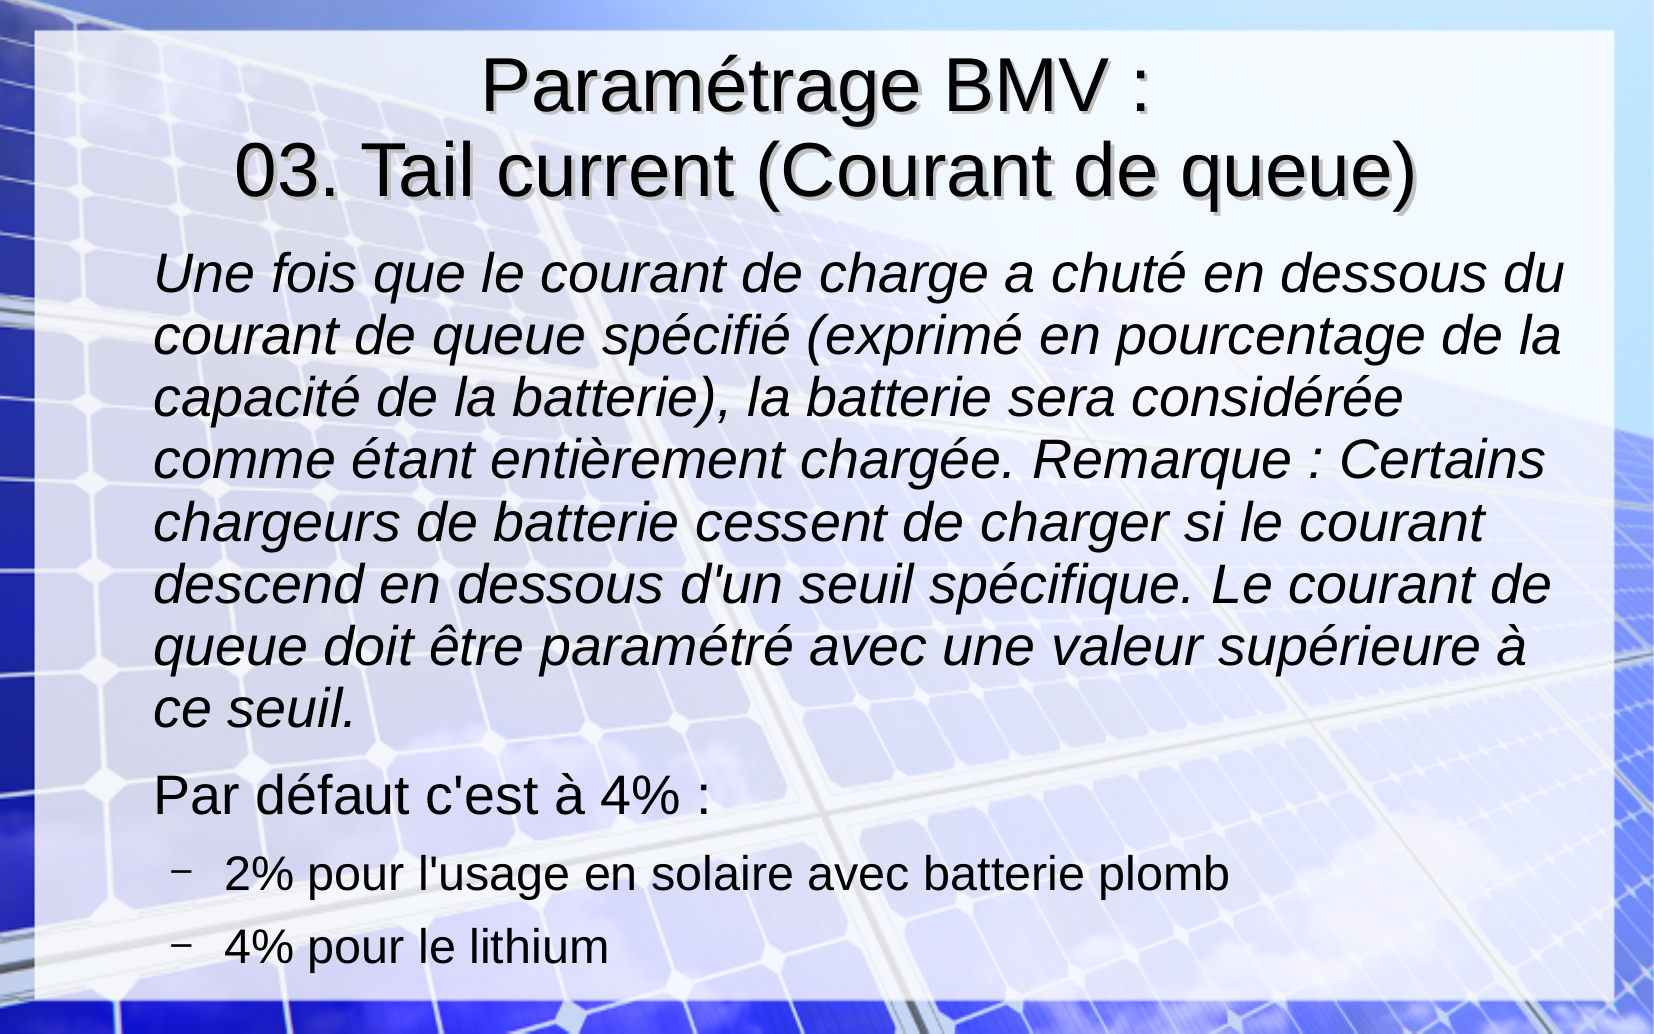

# Paramétrage BMV : 03. Tail current (Courant de queue)
Une fois que le courant de charge a chuté en dessous du courant de queue spécifié (exprimé en pourcentage de la capacité de la batterie), la batterie sera considérée comme étant entièrement chargée. Remarque : Certains chargeurs de batterie cessent de charger si le courant descend en dessous d'un seuil spécifique. Le courant de queue doit être paramétré avec une valeur supérieure à ce seuil.
Par défaut c'est à 4% :
2% pour l'usage en solaire avec batterie plomb
4% pour le lithium